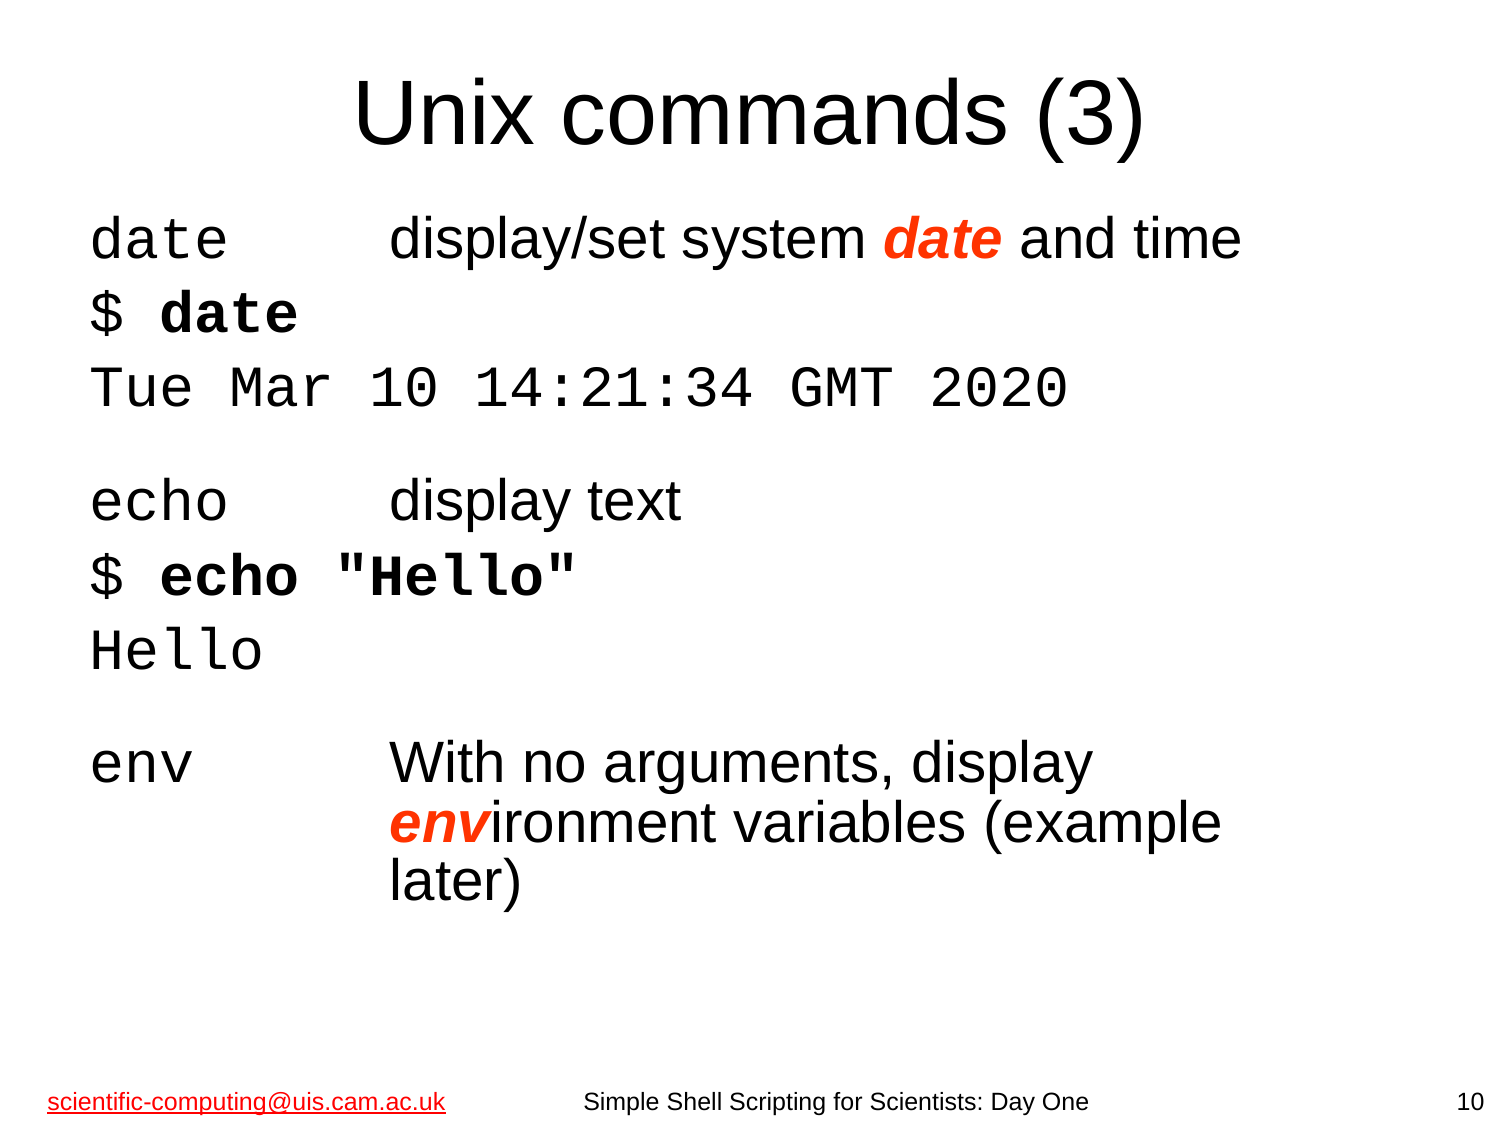

# Unix commands (3)
date		display/set system date and time
$ date
Tue Mar 10 14:21:34 GMT 2020
echo		display text
$ echo "Hello"
Hello
env		With no arguments, display 				environment variables (example 			later)
escience-support@ucs.cam.ac.uk	Simple Shell Scripting for Scientists: Day One
10